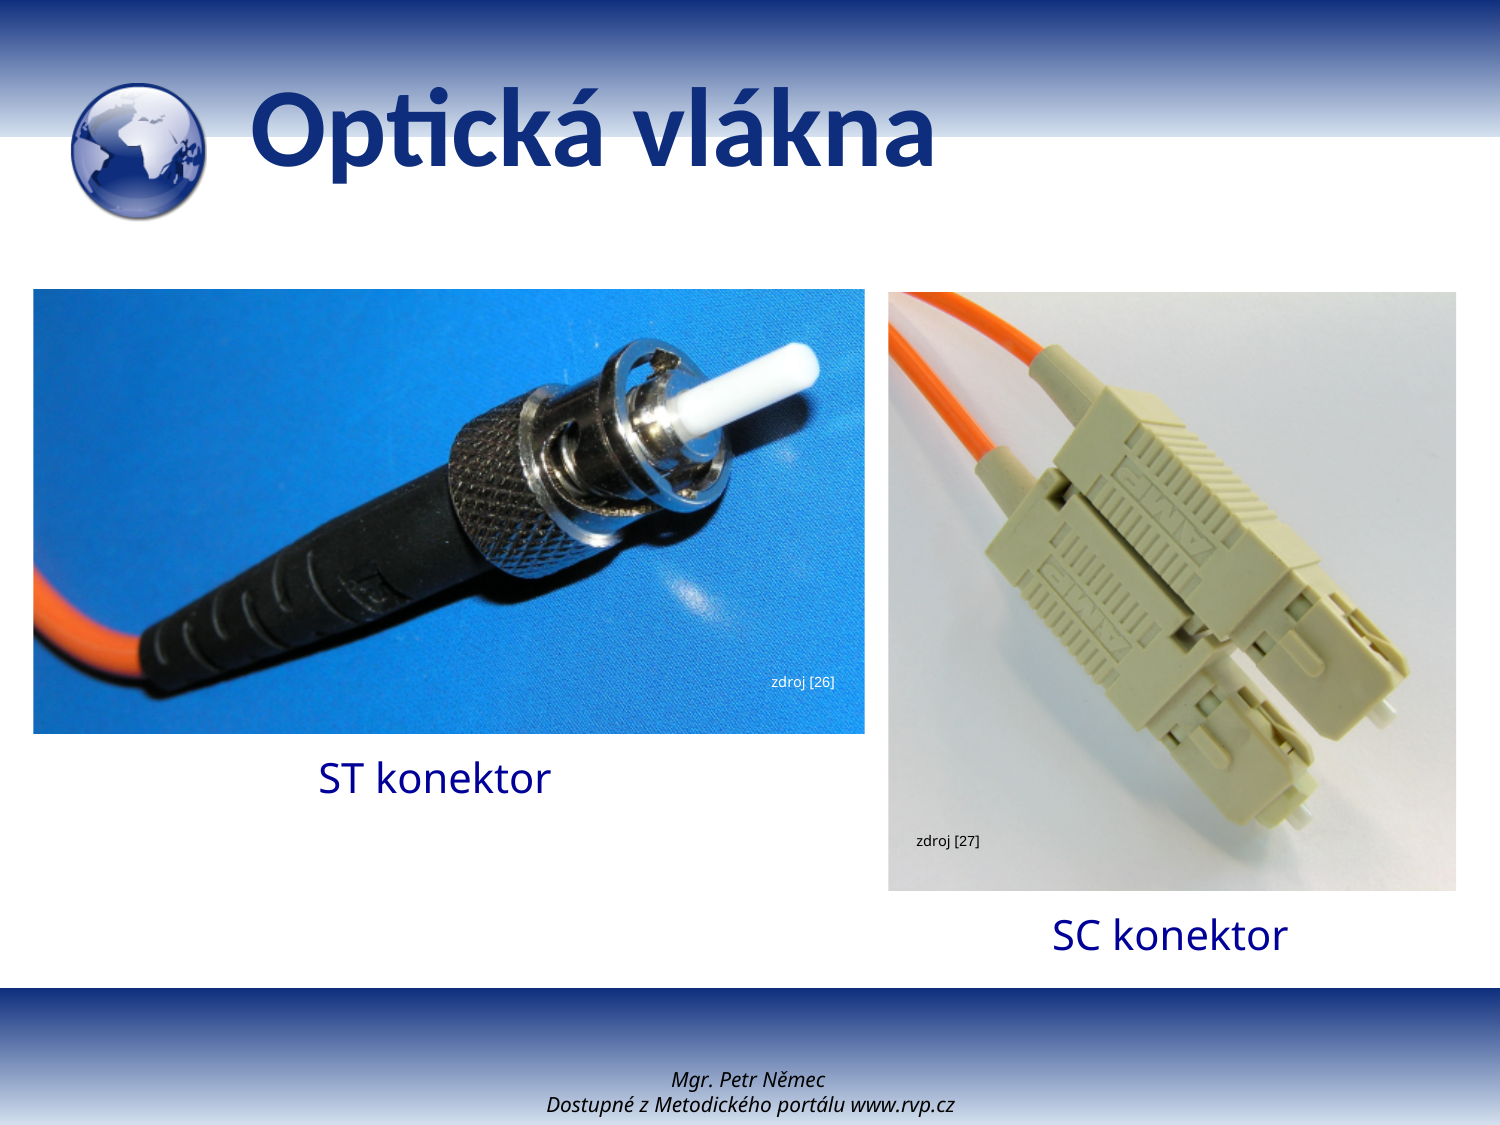

# Optická vlákna
zdroj [26]
ST konektor
zdroj [27]
SC konektor
zdroj [25]